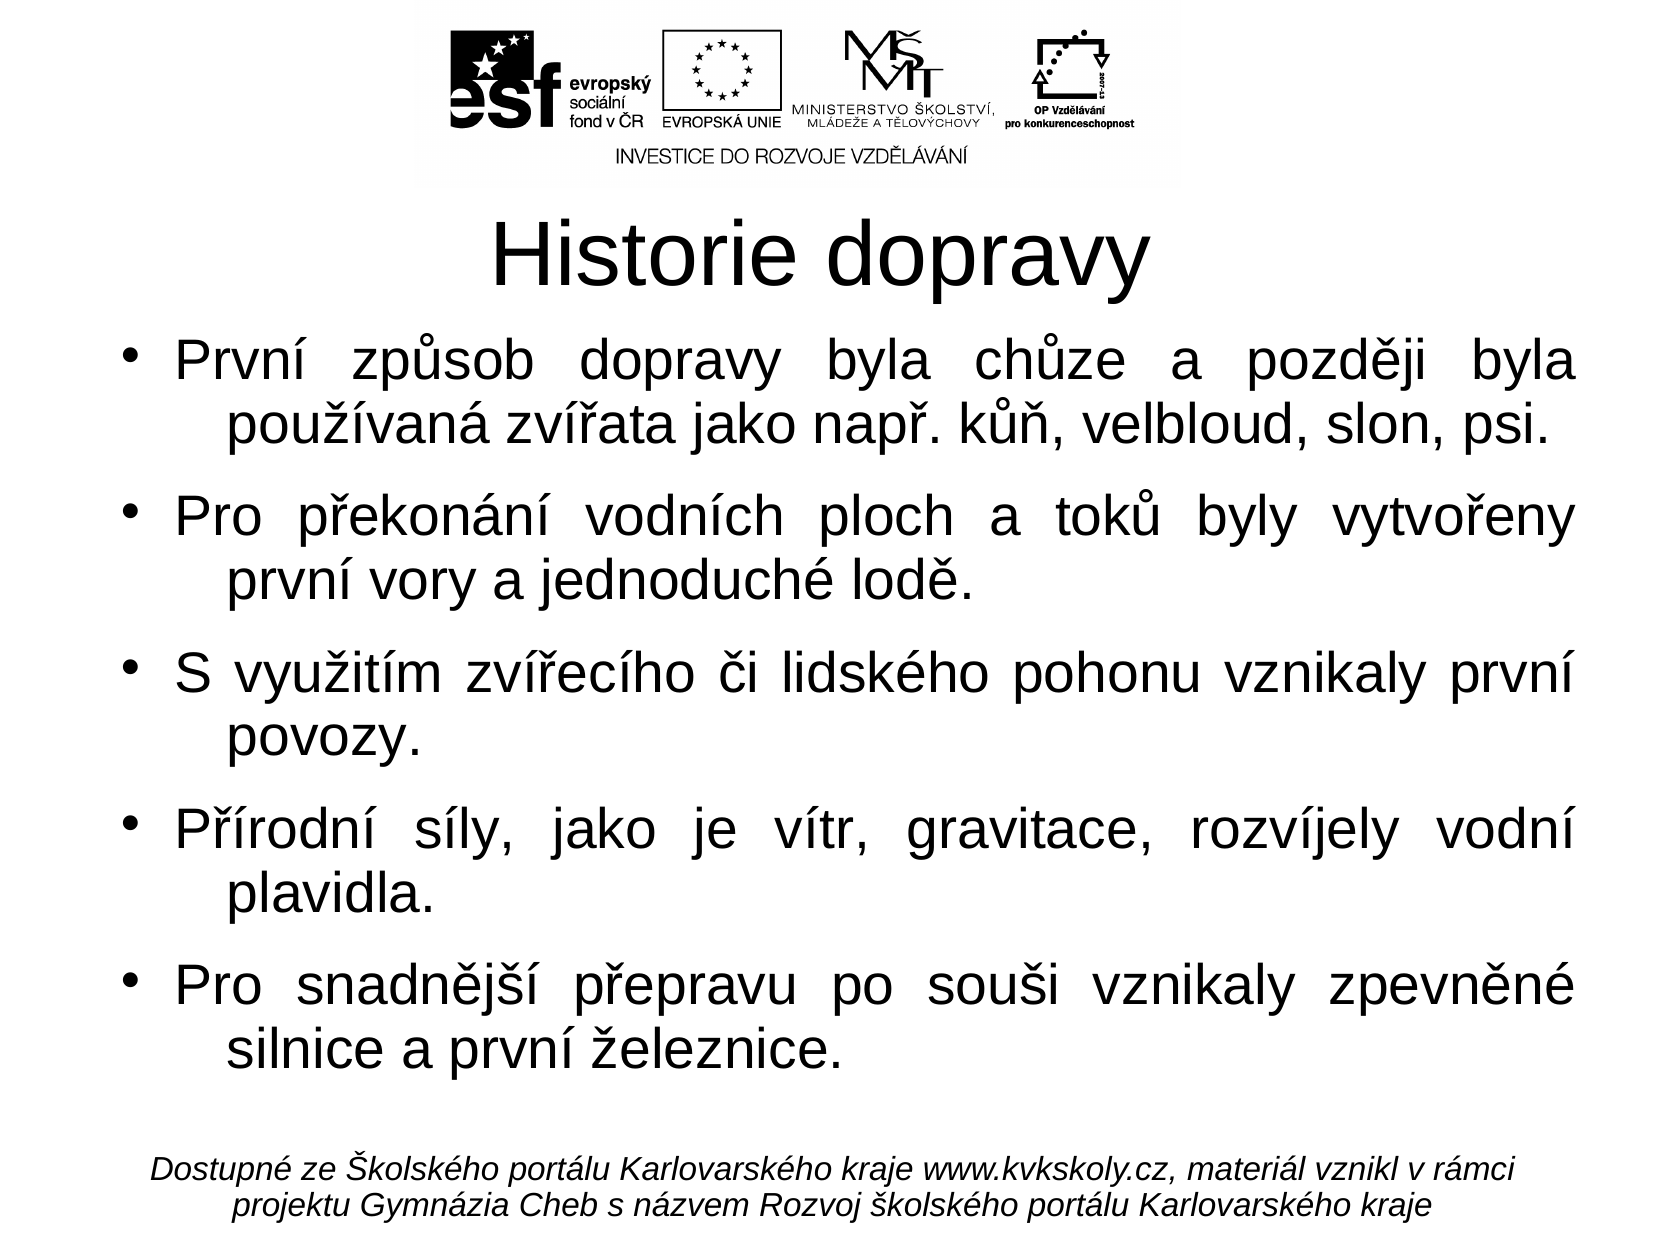

# Historie dopravy
První způsob dopravy byla chůze a později byla používaná zvířata jako např. kůň, velbloud, slon, psi.
Pro překonání vodních ploch a toků byly vytvořeny první vory a jednoduché lodě.
S využitím zvířecího či lidského pohonu vznikaly první povozy.
Přírodní síly, jako je vítr, gravitace, rozvíjely vodní plavidla.
Pro snadnější přepravu po souši vznikaly zpevněné silnice a první železnice.
Dostupné ze Školského portálu Karlovarského kraje www.kvkskoly.cz, materiál vznikl v rámci projektu Gymnázia Cheb s názvem Rozvoj školského portálu Karlovarského kraje